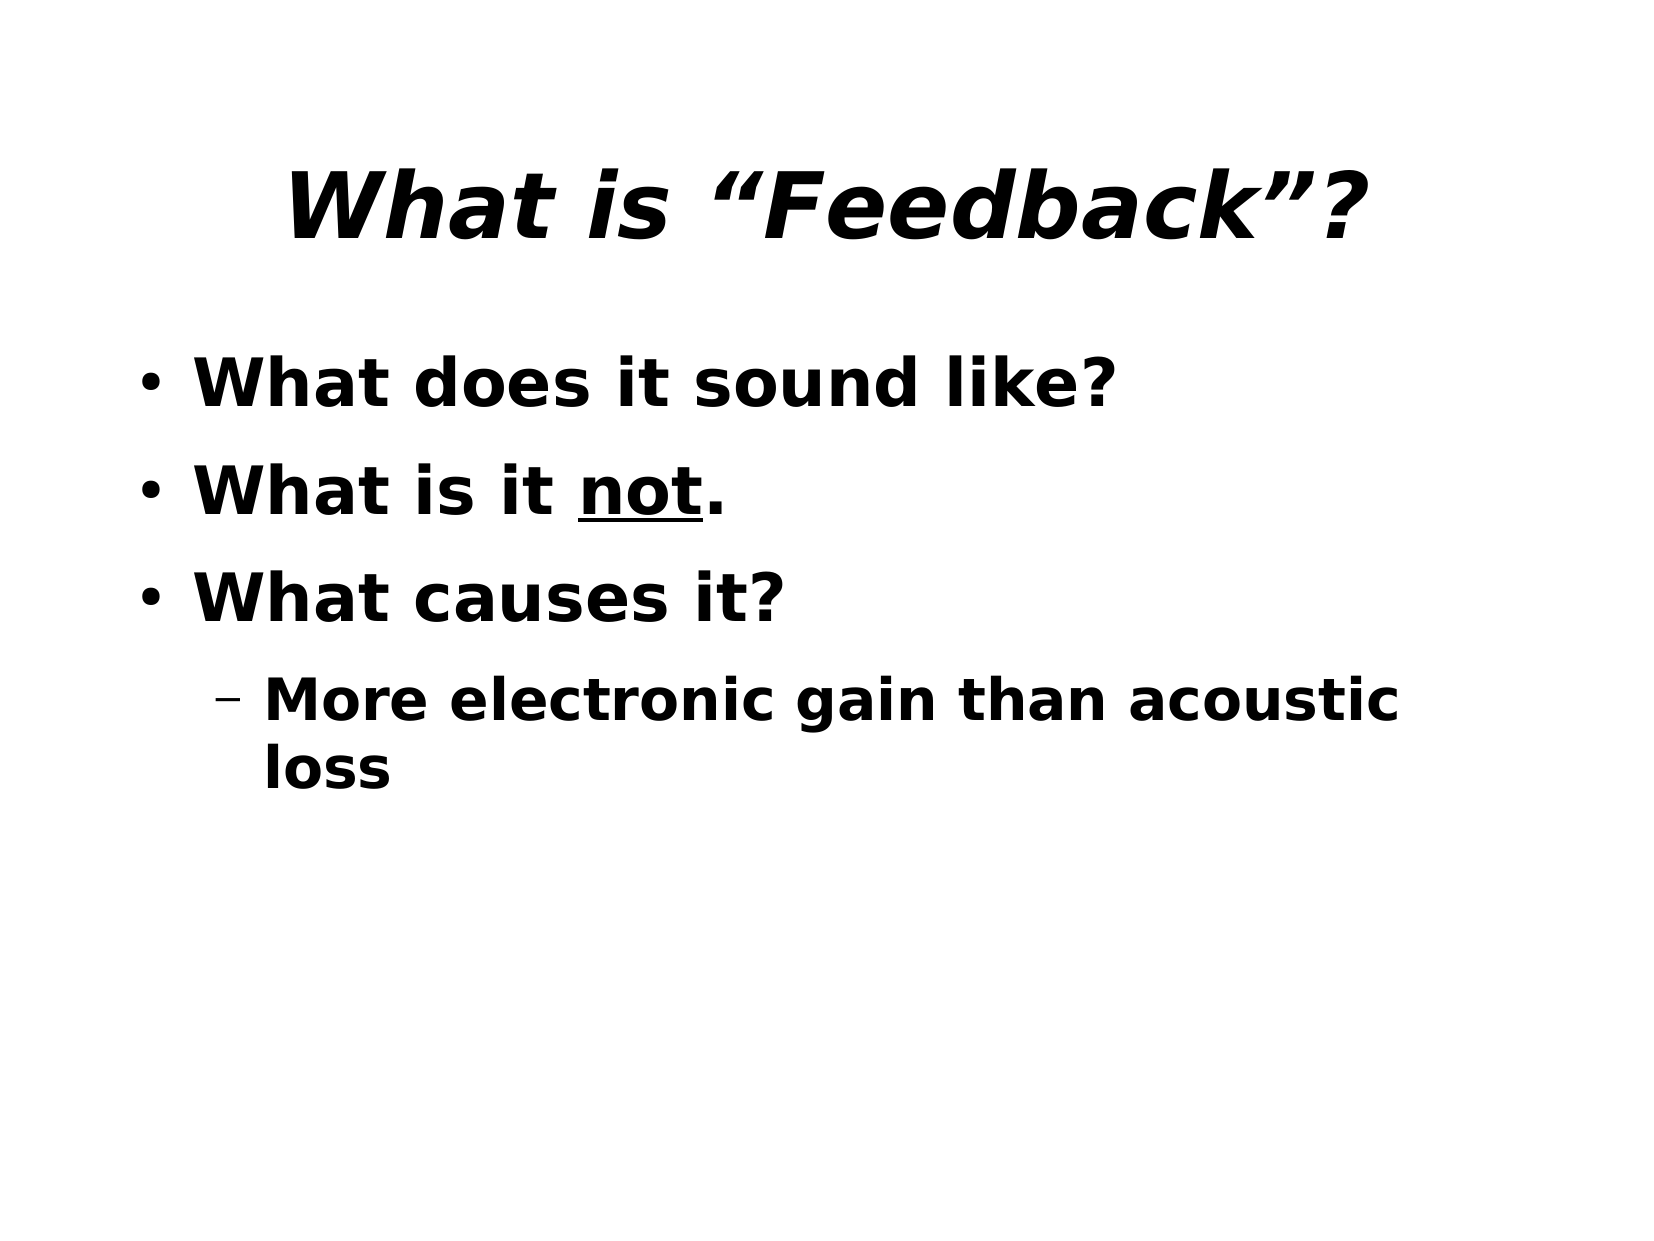

# What is “Feedback”?
What does it sound like?
What is it not.
What causes it?
More electronic gain than acoustic loss